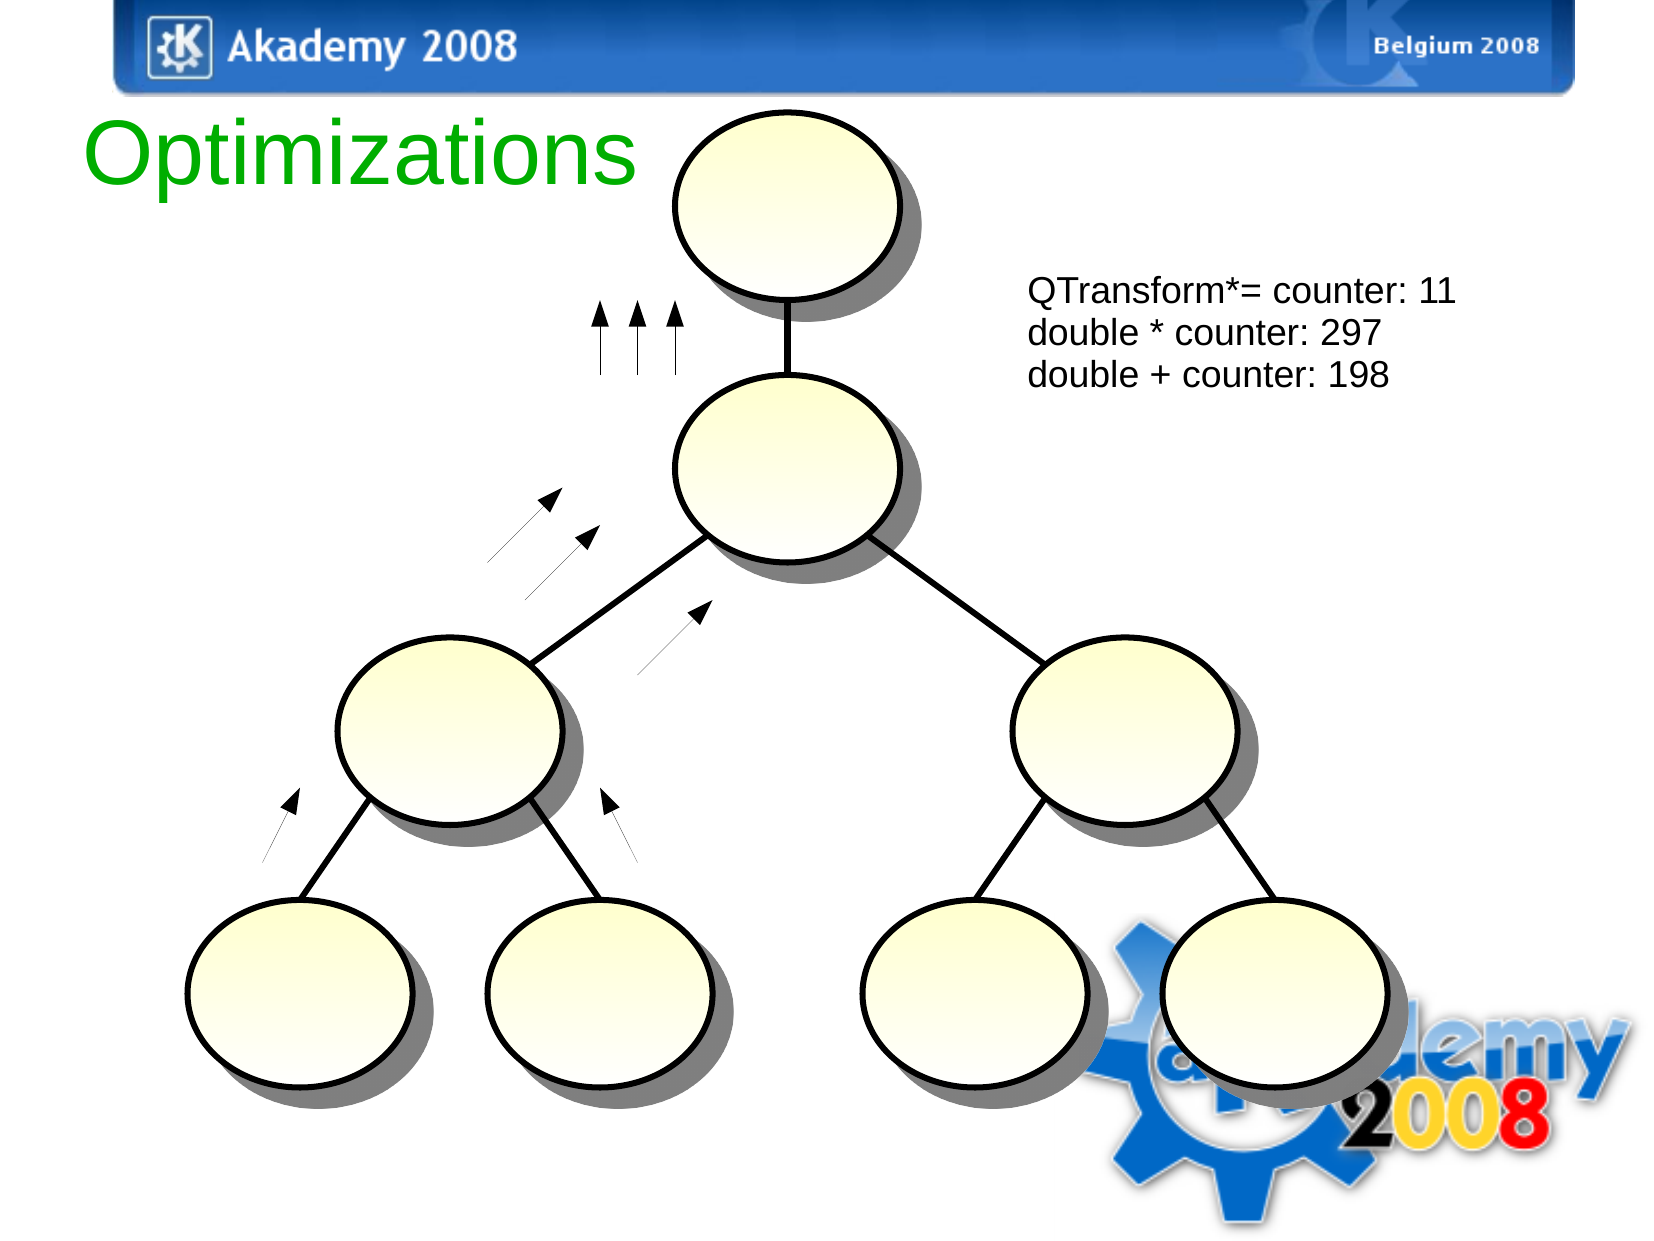

# Optimizations
QTransform*= counter: 11
double * counter: 297
double + counter: 198